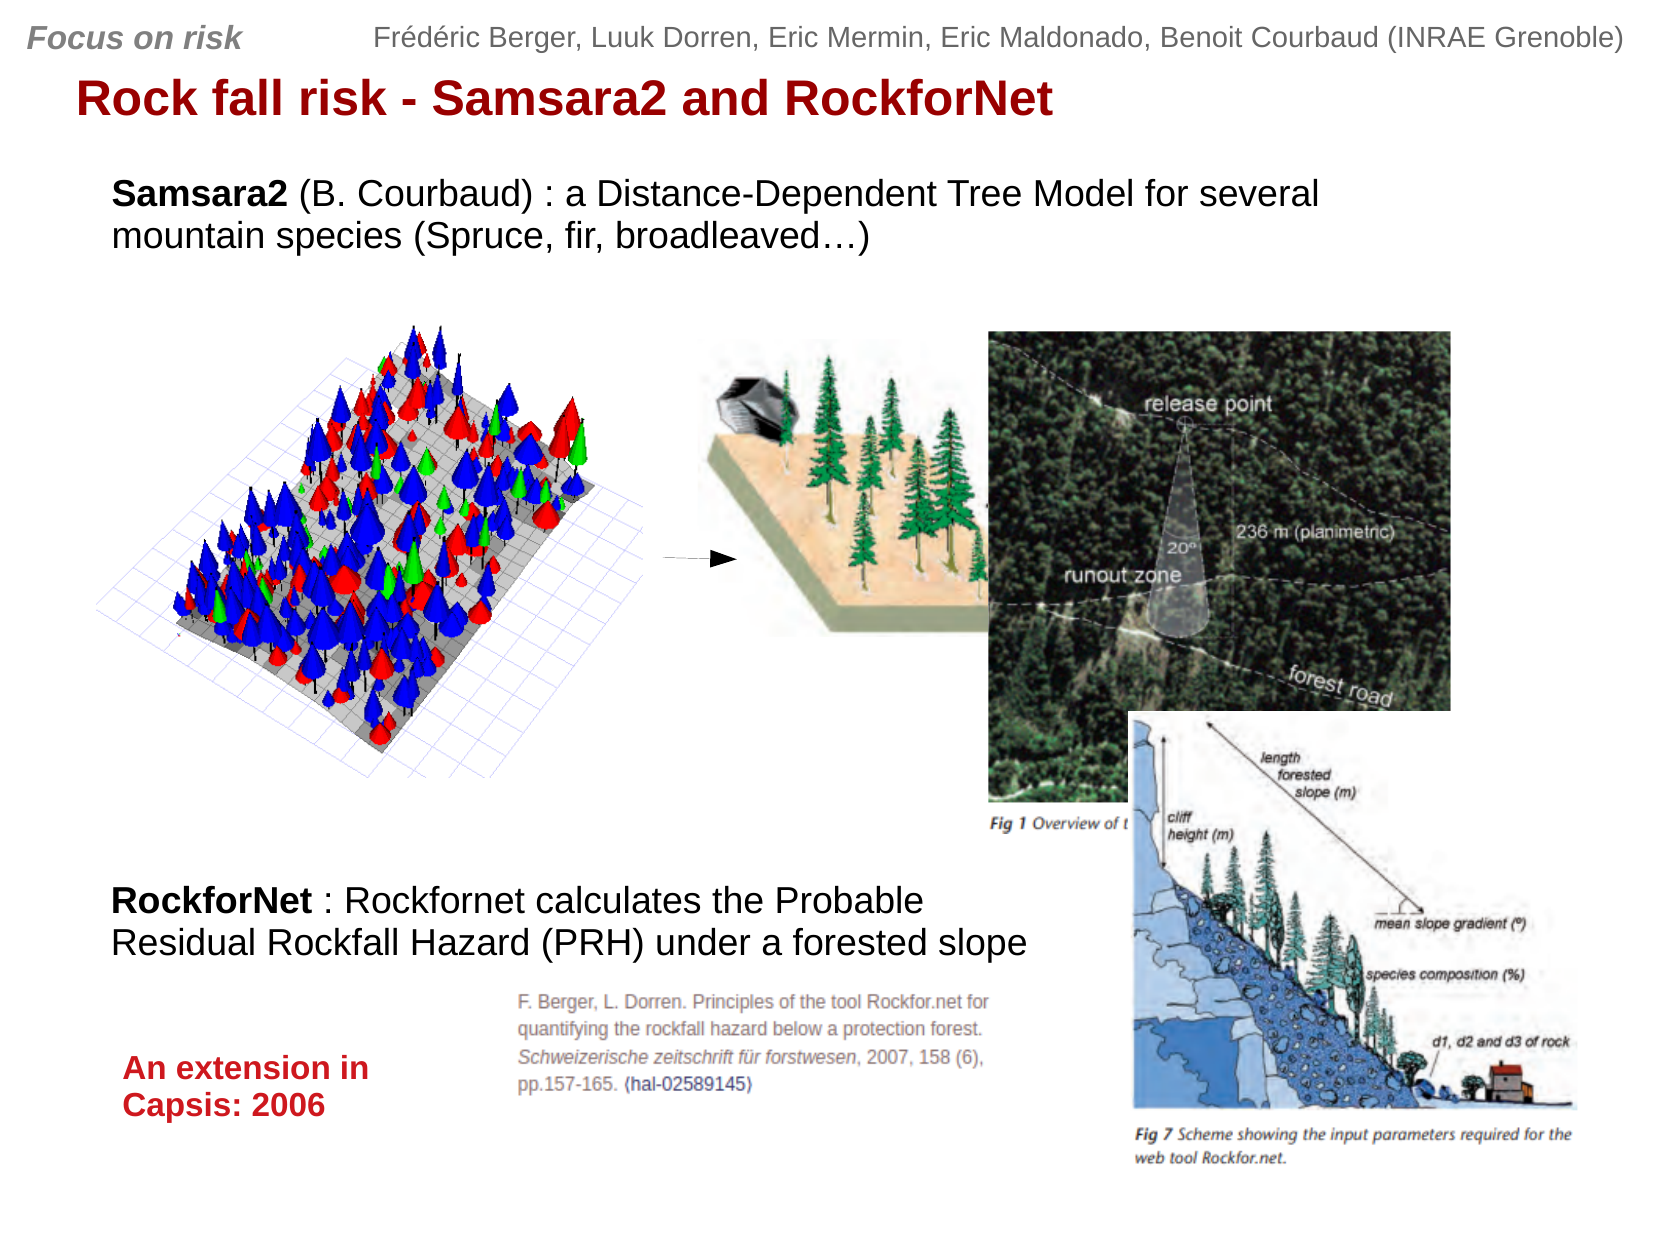

Focus on risk
Frédéric Berger, Luuk Dorren, Eric Mermin, Eric Maldonado, Benoit Courbaud (INRAE Grenoble)
Rock fall risk - Samsara2 and RockforNet
Samsara2 (B. Courbaud) : a Distance-Dependent Tree Model for several mountain species (Spruce, fir, broadleaved…)
RockforNet : Rockfornet calculates the Probable Residual Rockfall Hazard (PRH) under a forested slope
An extension in Capsis: 2006